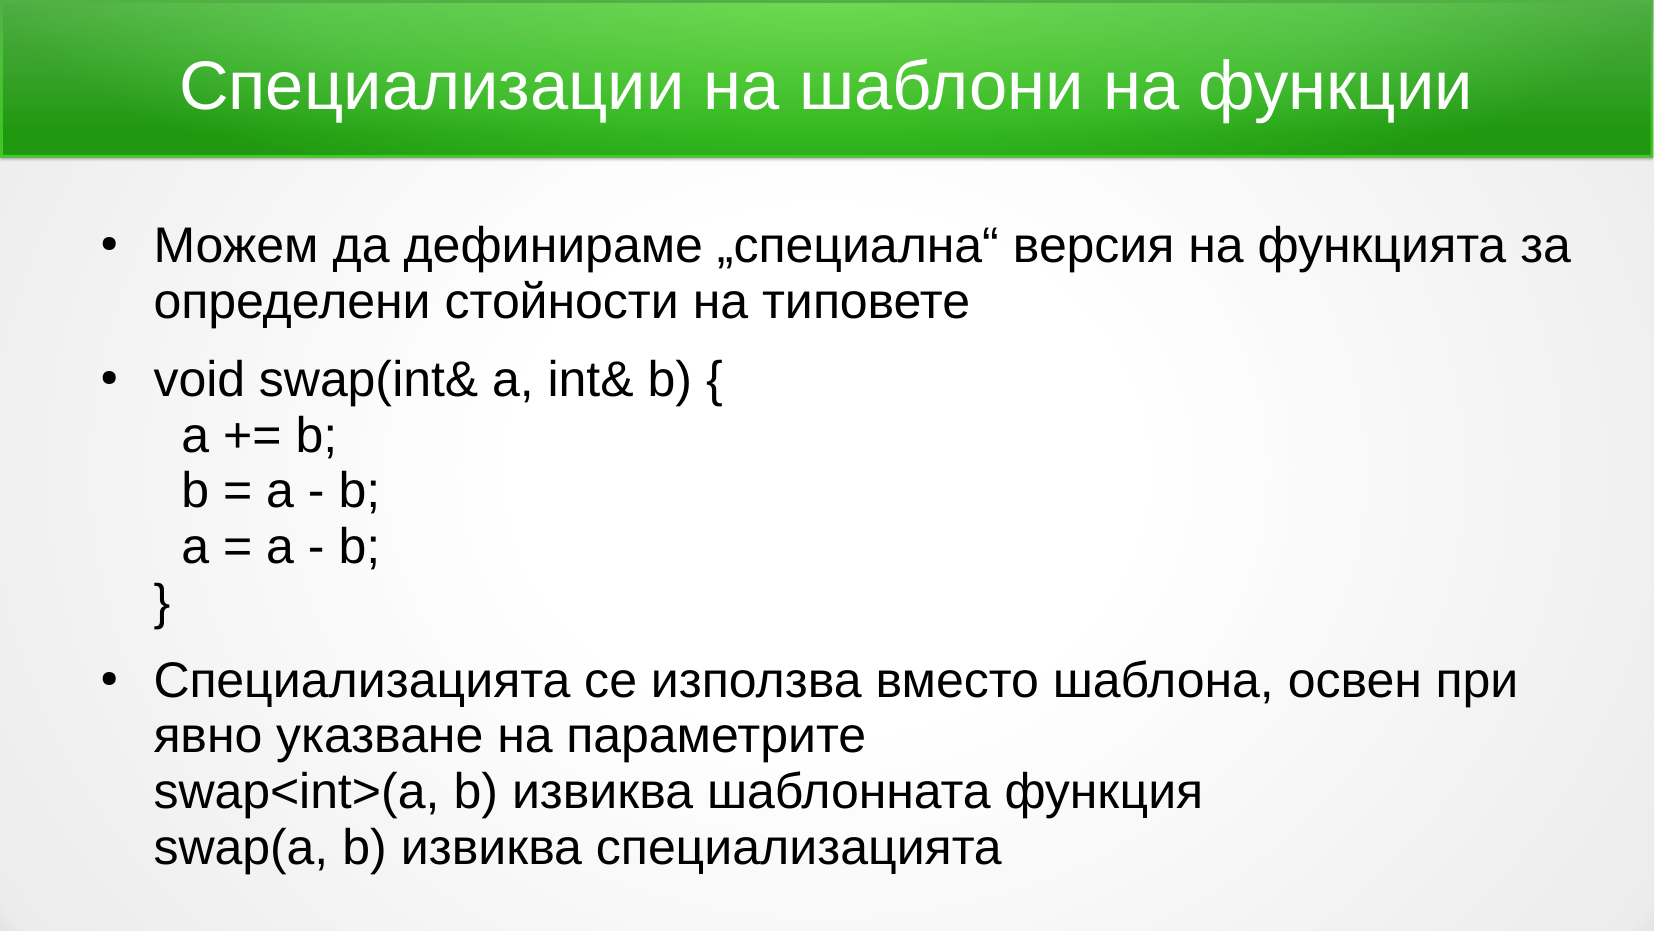

# Специализации на шаблони на функции
Можем да дефинираме „специална“ версия на функцията за определени стойности на типовете
void swap(int& a, int& b) {
 a += b;
 b = a - b;
 a = a - b;
}
Специализацията се използва вместо шаблона, освен при явно указване на параметрите
swap<int>(a, b) извиква шаблонната функция
swap(a, b) извиква специализацията